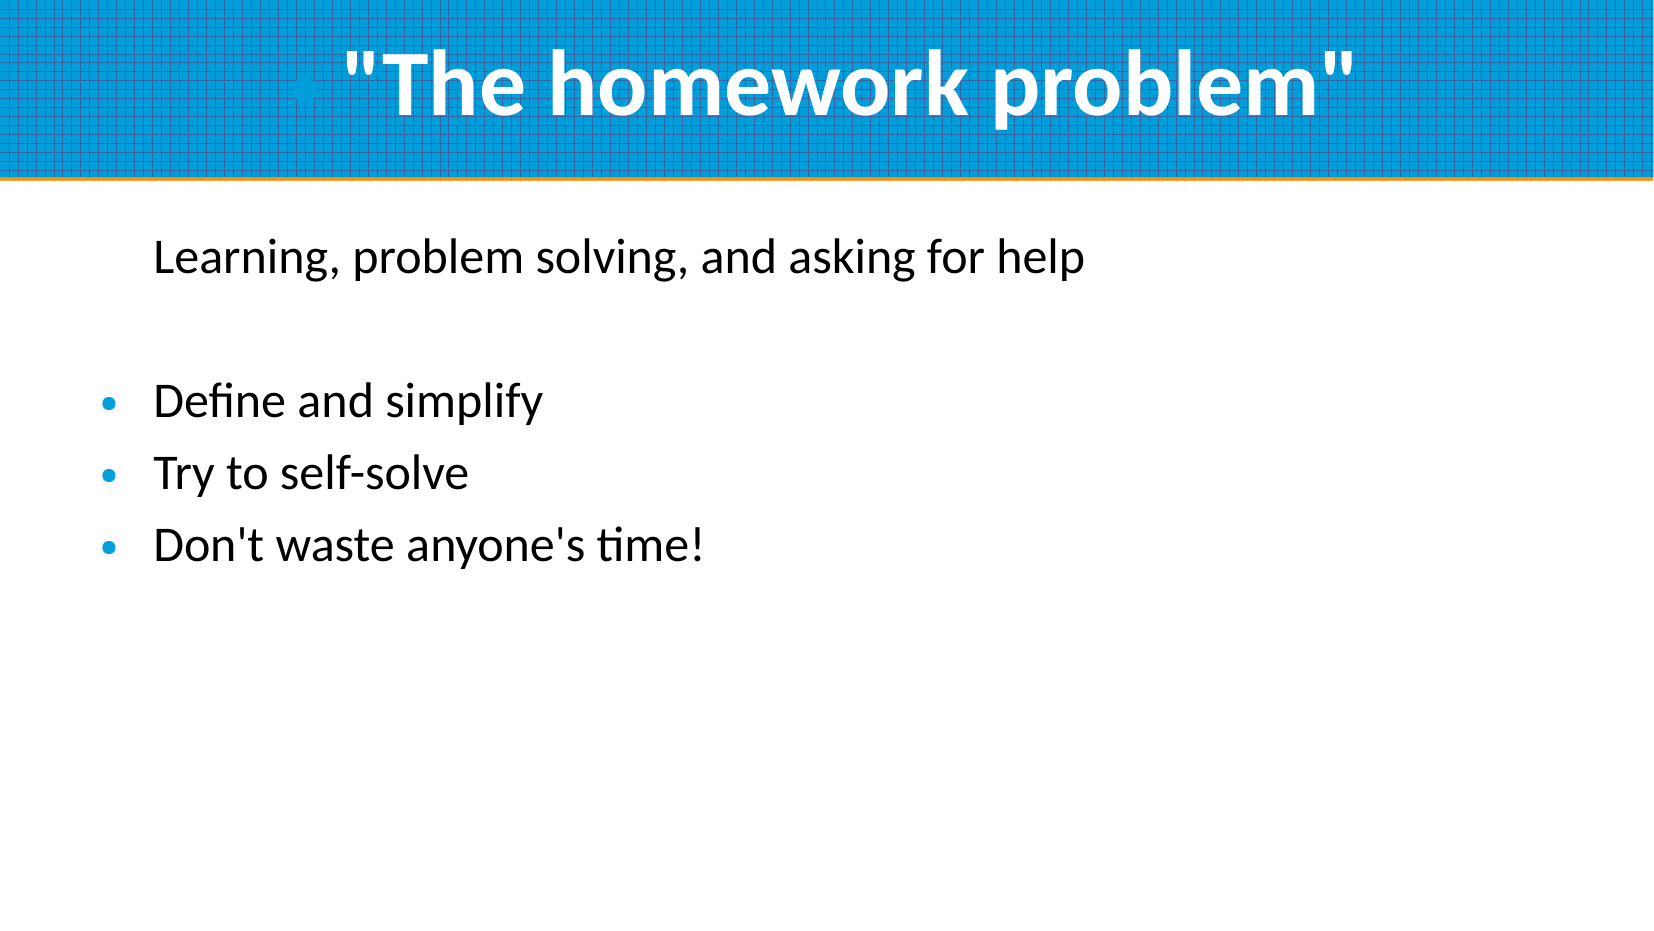

# "The homework problem"
Learning, problem solving, and asking for help
Define and simplify
Try to self-solve
Don't waste anyone's time!